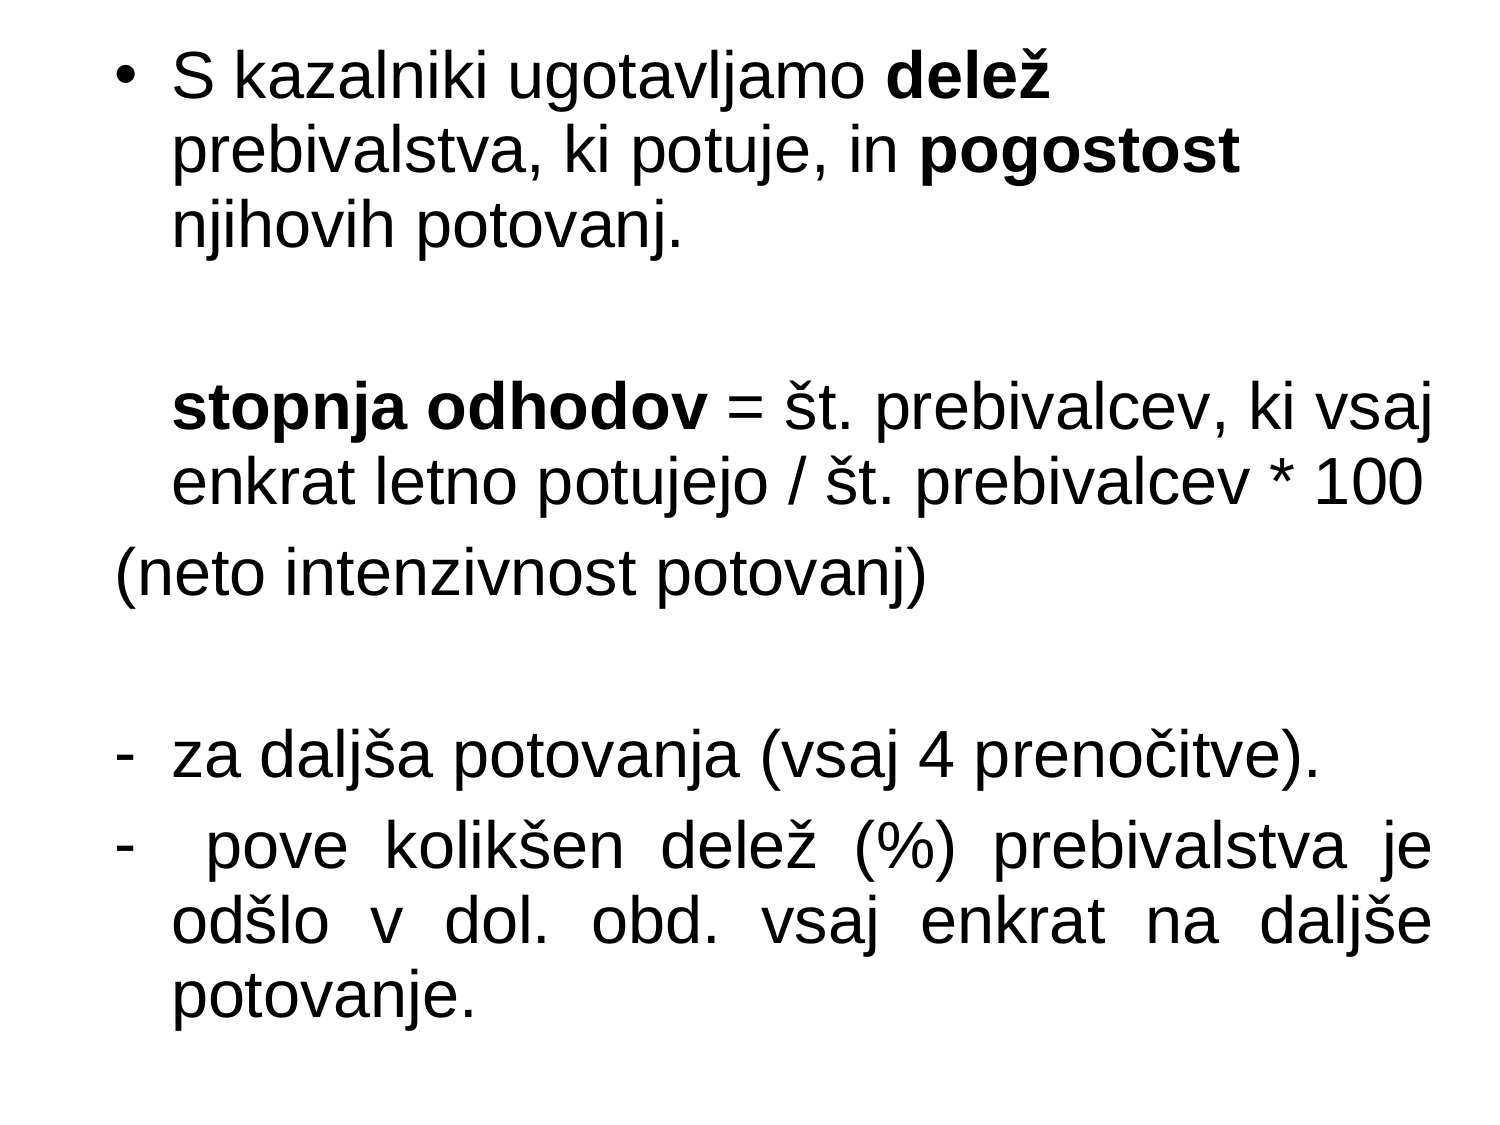

# S kazalniki ugotavljamo delež prebivalstva, ki potuje, in pogostost njihovih potovanj.
	stopnja odhodov = št. prebivalcev, ki vsaj enkrat letno potujejo / št. prebivalcev * 100
(neto intenzivnost potovanj)
za daljša potovanja (vsaj 4 prenočitve).
 pove kolikšen delež (%) prebivalstva je odšlo v dol. obd. vsaj enkrat na daljše potovanje.